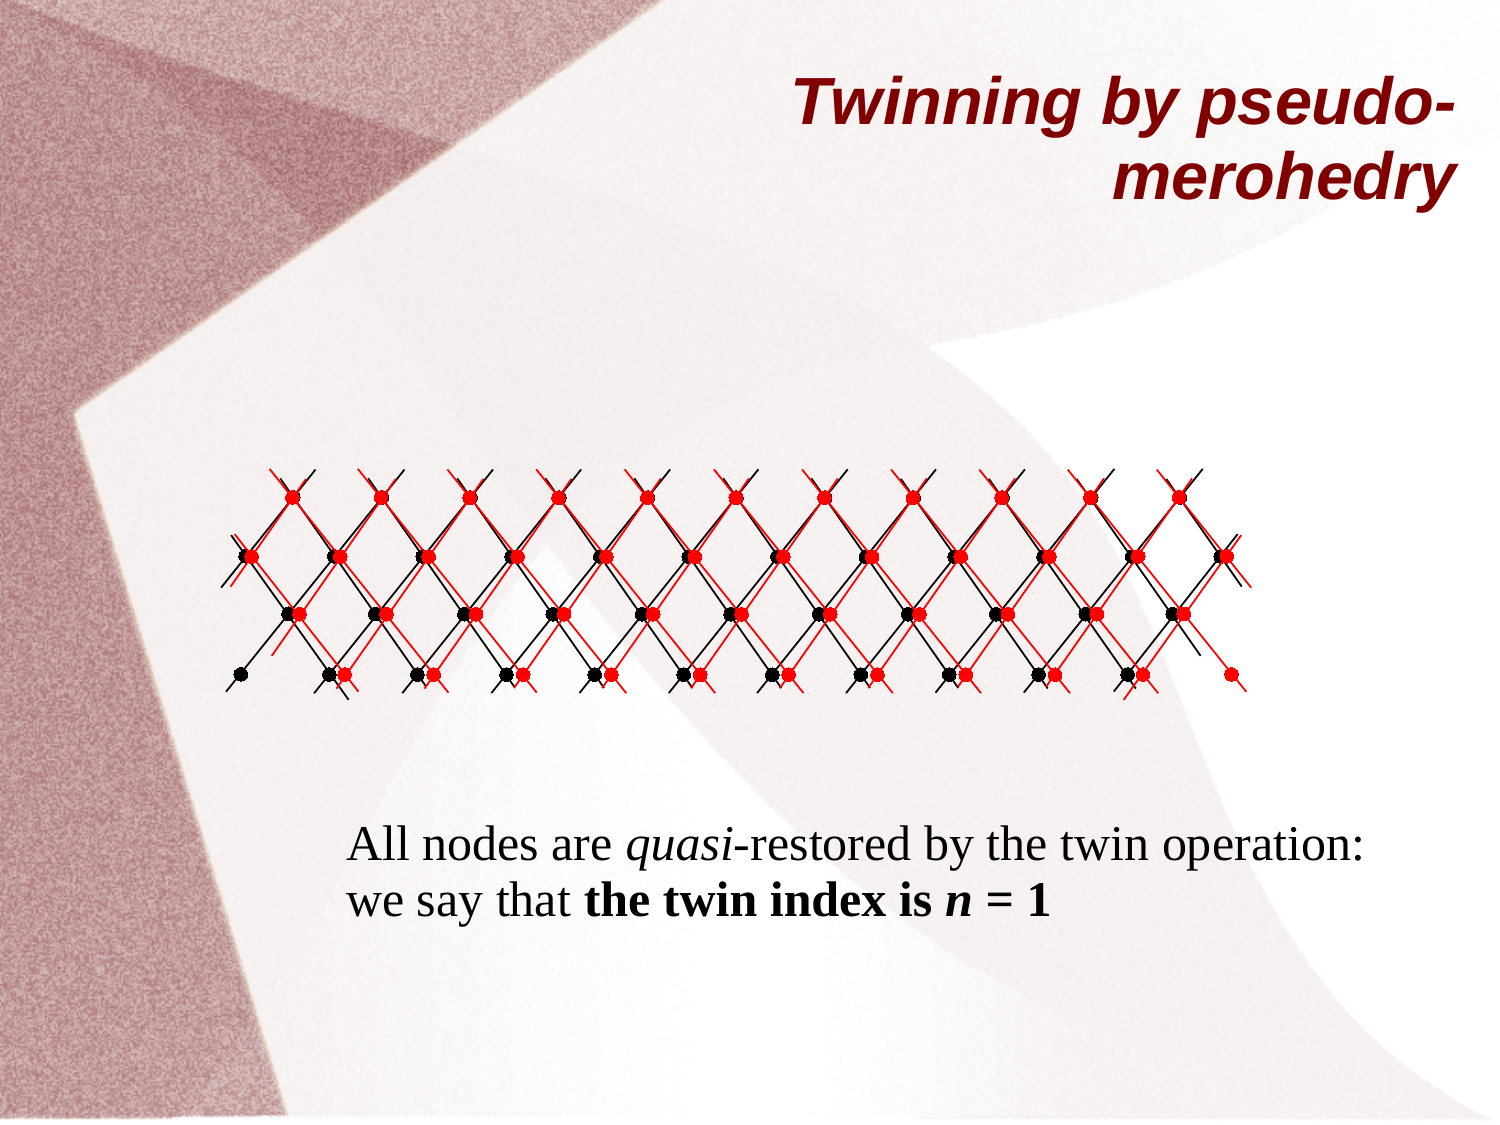

# Twinning by pseudo-merohedry
All nodes are quasi-restored by the twin operation:
we say that the twin index is n = 1